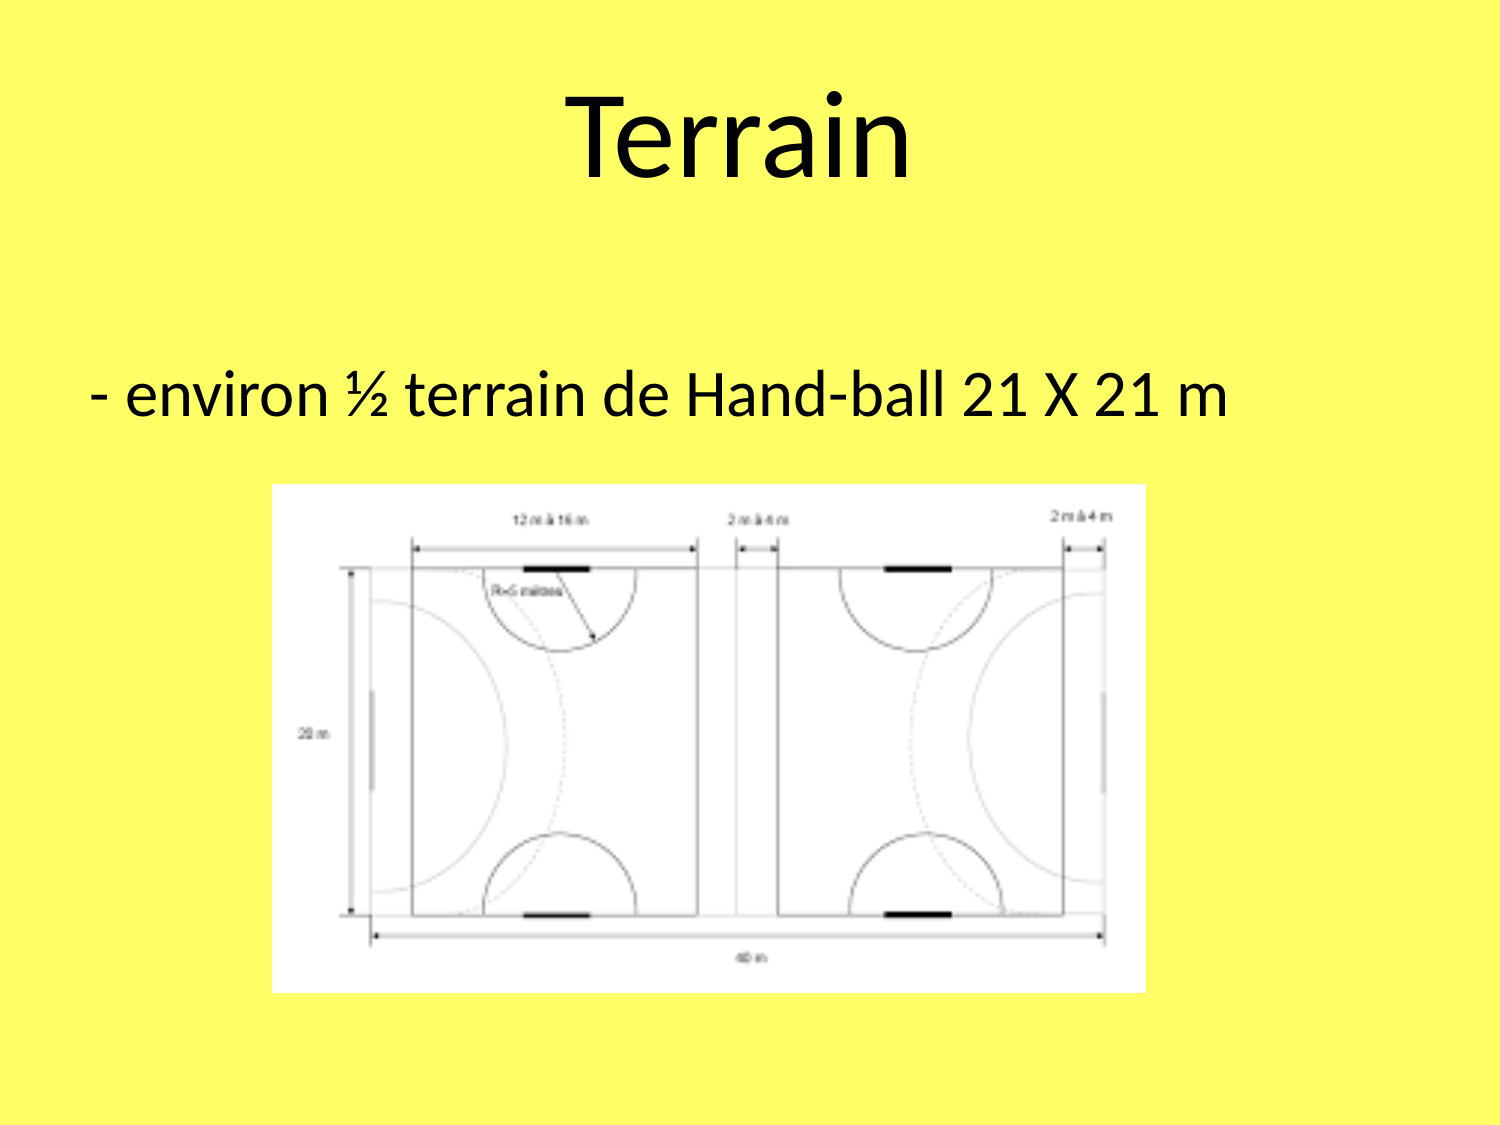

# Terrain
- environ ½ terrain de Hand-ball 21 X 21 m